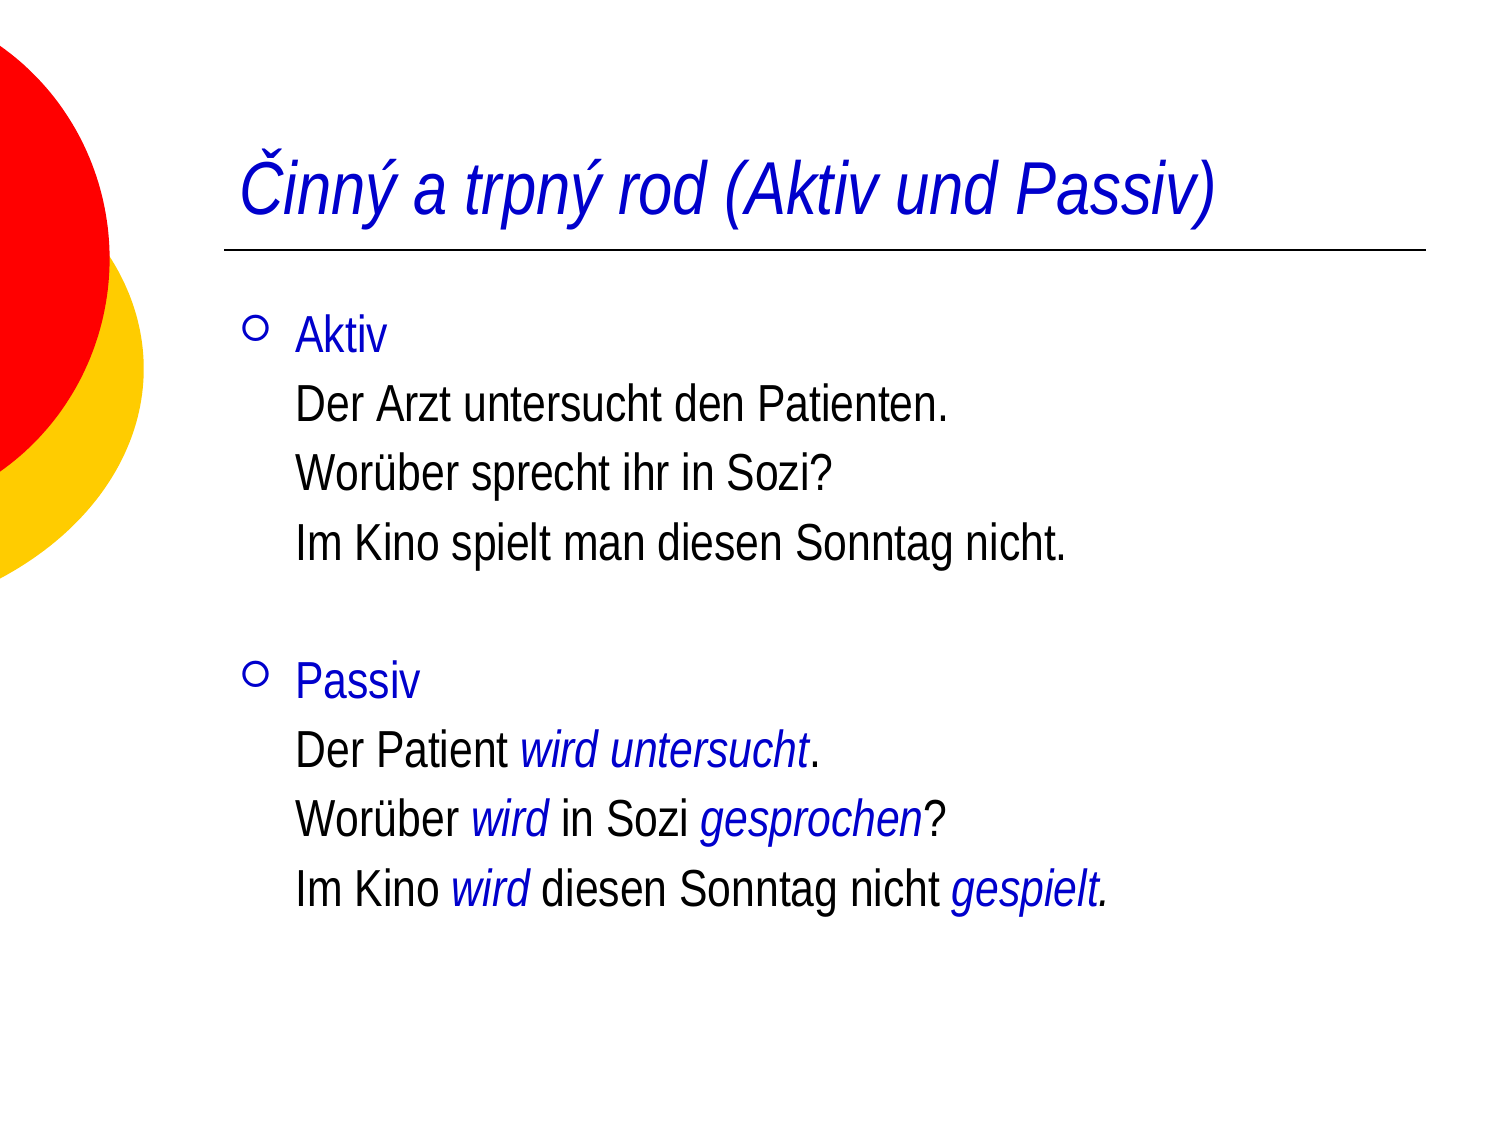

# Činný a trpný rod (Aktiv und Passiv)
Aktiv
	Der Arzt untersucht den Patienten.
	Worüber sprecht ihr in Sozi?
	Im Kino spielt man diesen Sonntag nicht.
Passiv
	Der Patient wird untersucht.
	Worüber wird in Sozi gesprochen?
	Im Kino wird diesen Sonntag nicht gespielt.